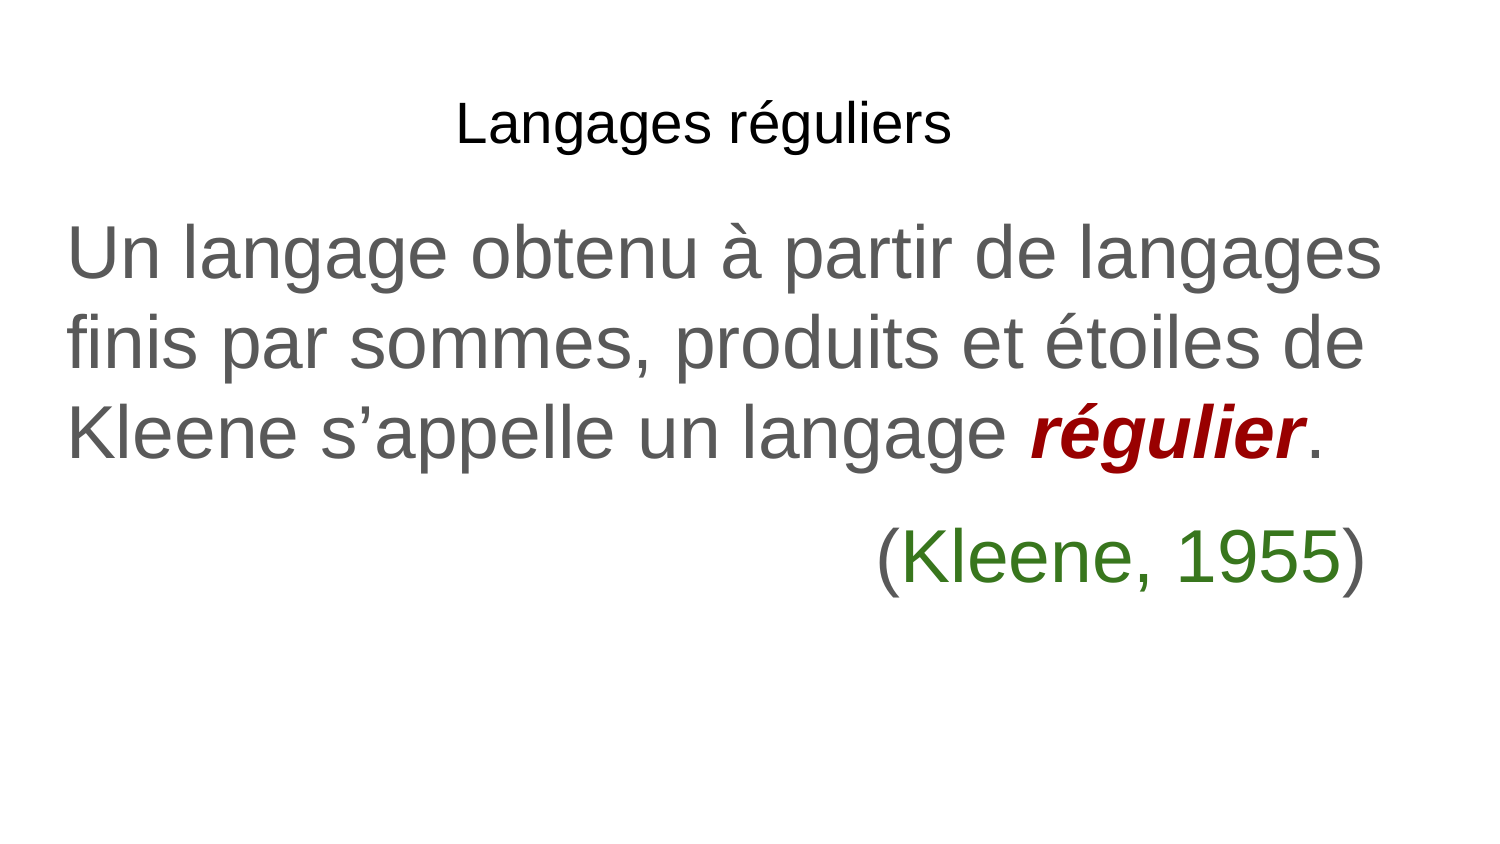

# Langages réguliers
Un langage obtenu à partir de langages finis par sommes, produits et étoiles de Kleene s’appelle un langage régulier.
 (Kleene, 1955)